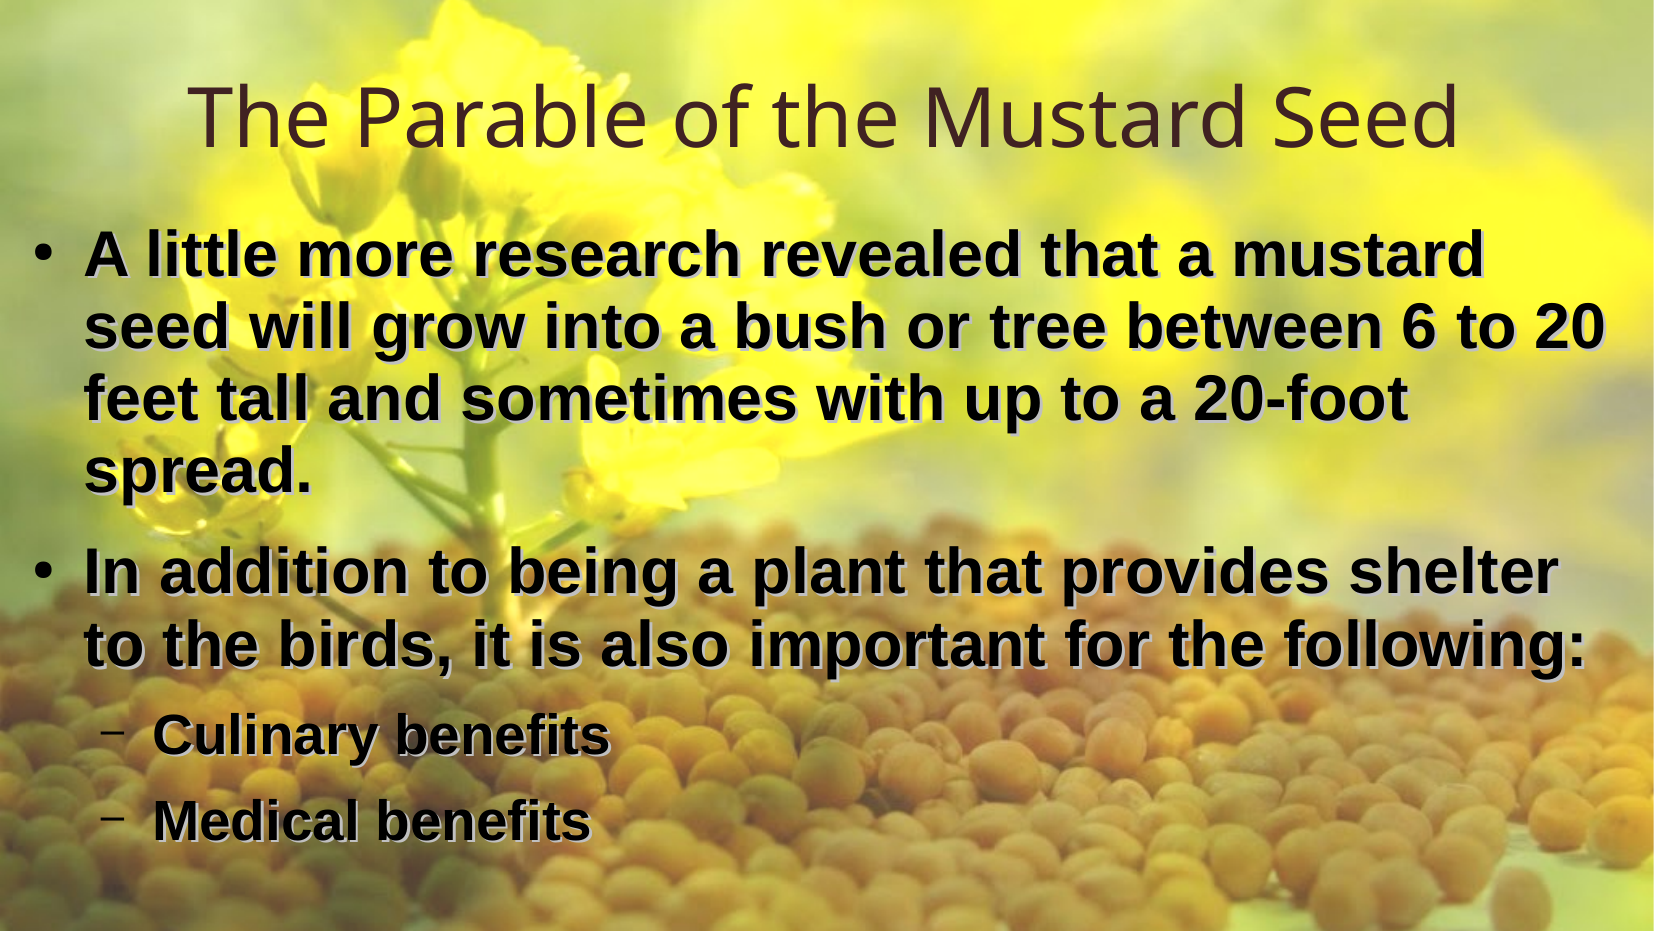

# The Parable of the Mustard Seed
A little more research revealed that a mustard seed will grow into a bush or tree between 6 to 20 feet tall and sometimes with up to a 20-foot spread.
In addition to being a plant that provides shelter to the birds, it is also important for the following:
Culinary benefits
Medical benefits